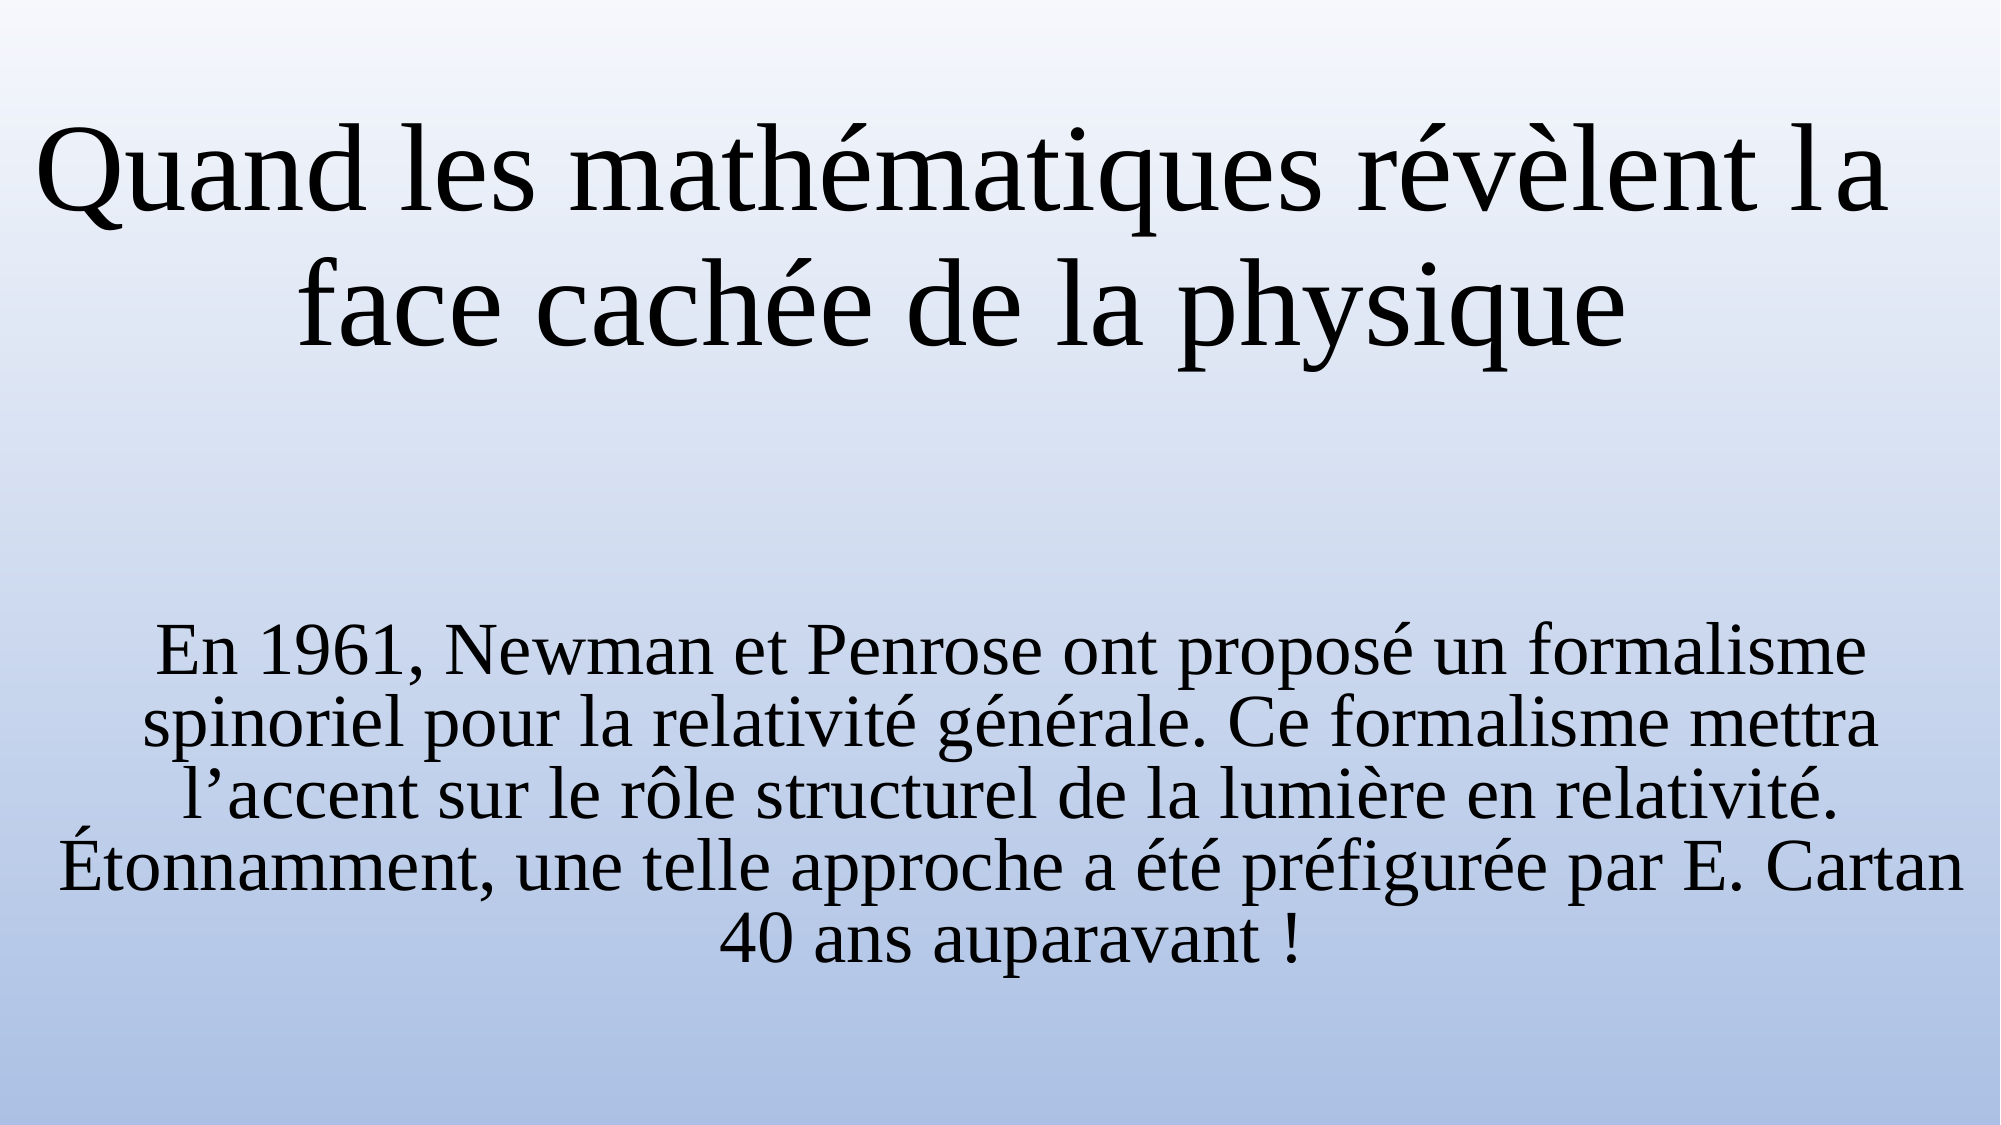

# Quand les mathématiques révèlent l	a face cachée de la physique
En 1961, Newman et Penrose ont proposé un formalisme spinoriel pour la relativité générale. Ce formalisme mettra l’accent sur le rôle structurel de la lumière en relativité. Étonnamment, une telle approche a été préfigurée par E. Cartan 40 ans auparavant !